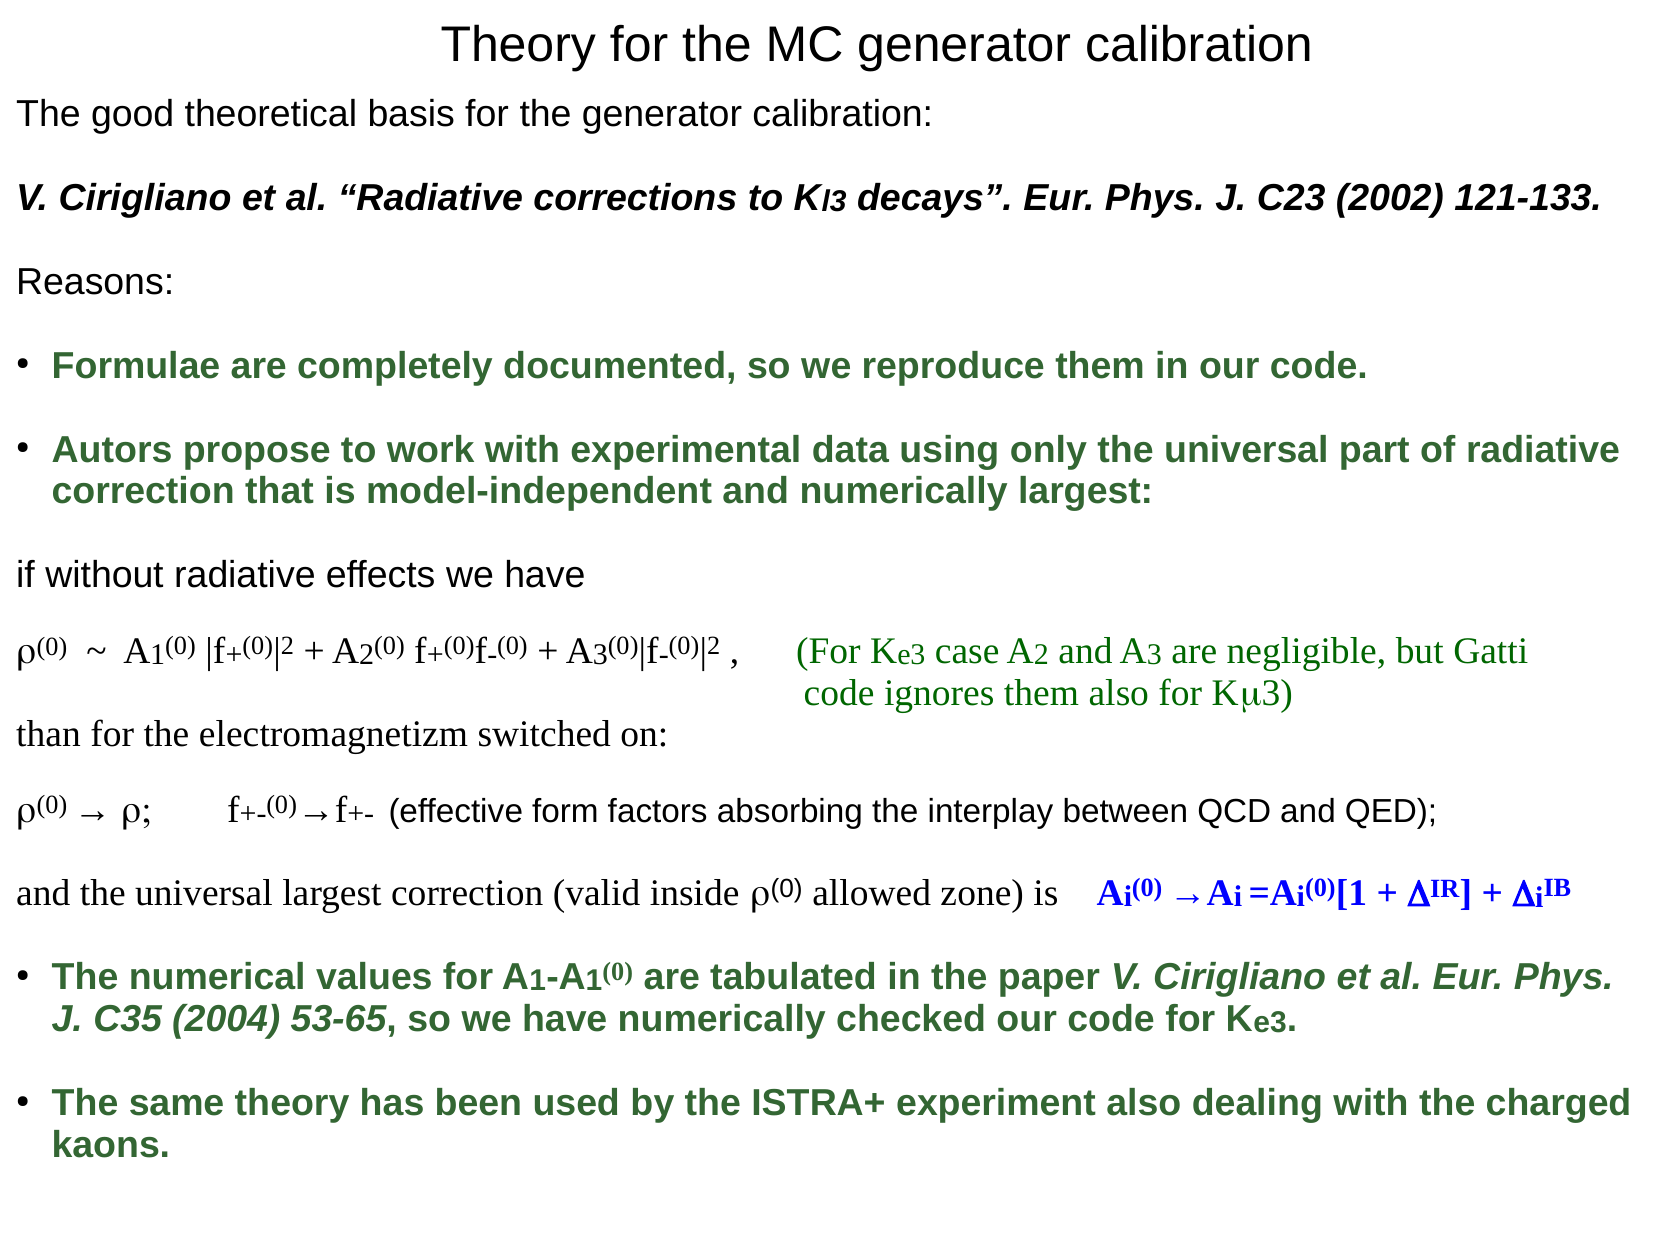

Theory for the MC generator calibration
The good theoretical basis for the generator calibration:
V. Cirigliano et al. “Radiative corrections to Kl3 decays”. Eur. Phys. J. C23 (2002) 121-133.
Reasons:
Formulae are completely documented, so we reproduce them in our code.
Autors propose to work with experimental data using only the universal part of radiative correction that is model-independent and numerically largest:
if without radiative effects we have
r(0) ~ A1(0) |f+(0)|2 + A2(0) f+(0)f-(0) + A3(0)|f-(0)|2 , (For Ke3 case A2 and A3 are negligible, but Gatti code ignores them also for Km3)
than for the electromagnetizm switched on:
r(0) → r; f+-(0)→f+- (effective form factors absorbing the interplay between QCD and QED);
and the universal largest correction (valid inside r(0) allowed zone) is Ai(0) →Ai =Ai(0)[1 + DIR] + DiIB
The numerical values for A1-A1(0) are tabulated in the paper V. Cirigliano et al. Eur. Phys. J. C35 (2004) 53-65, so we have numerically checked our code for Ke3.
The same theory has been used by the ISTRA+ experiment also dealing with the charged kaons.